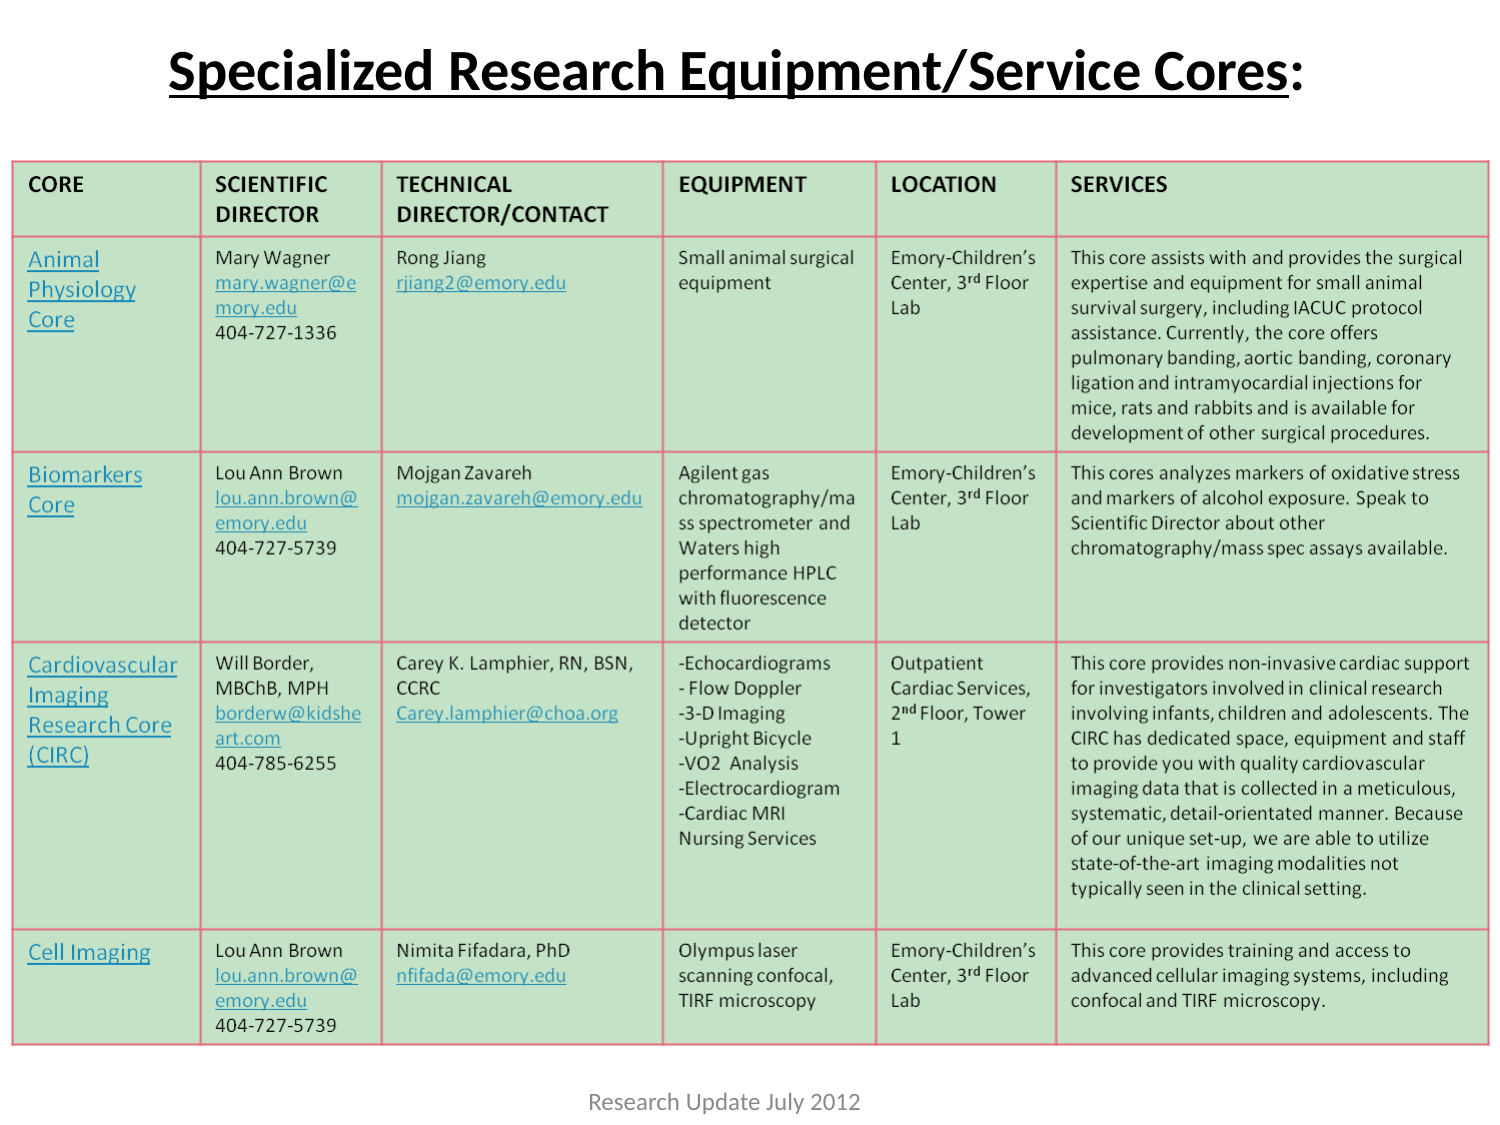

Specialized Research Equipment/Service Cores:
Research Update July 2012